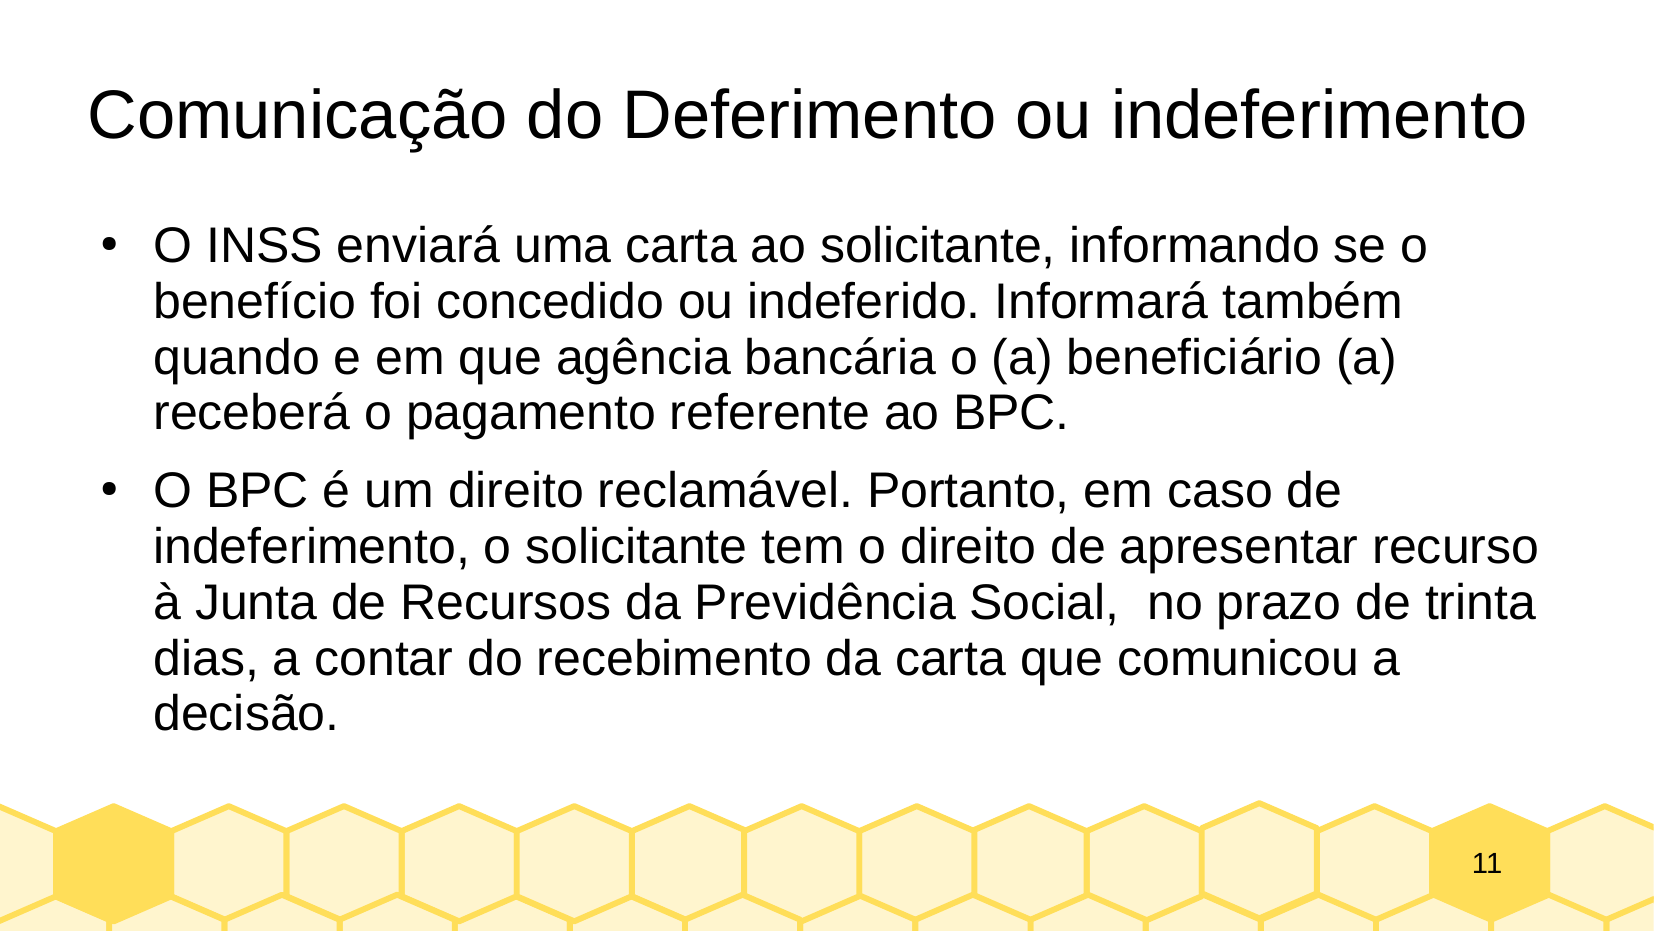

# Comunicação do Deferimento ou indeferimento
O INSS enviará uma carta ao solicitante, informando se o benefício foi concedido ou indeferido. Informará também quando e em que agência bancária o (a) beneficiário (a) receberá o pagamento referente ao BPC.
O BPC é um direito reclamável. Portanto, em caso de indeferimento, o solicitante tem o direito de apresentar recurso à Junta de Recursos da Previdência Social, no prazo de trinta dias, a contar do recebimento da carta que comunicou a decisão.